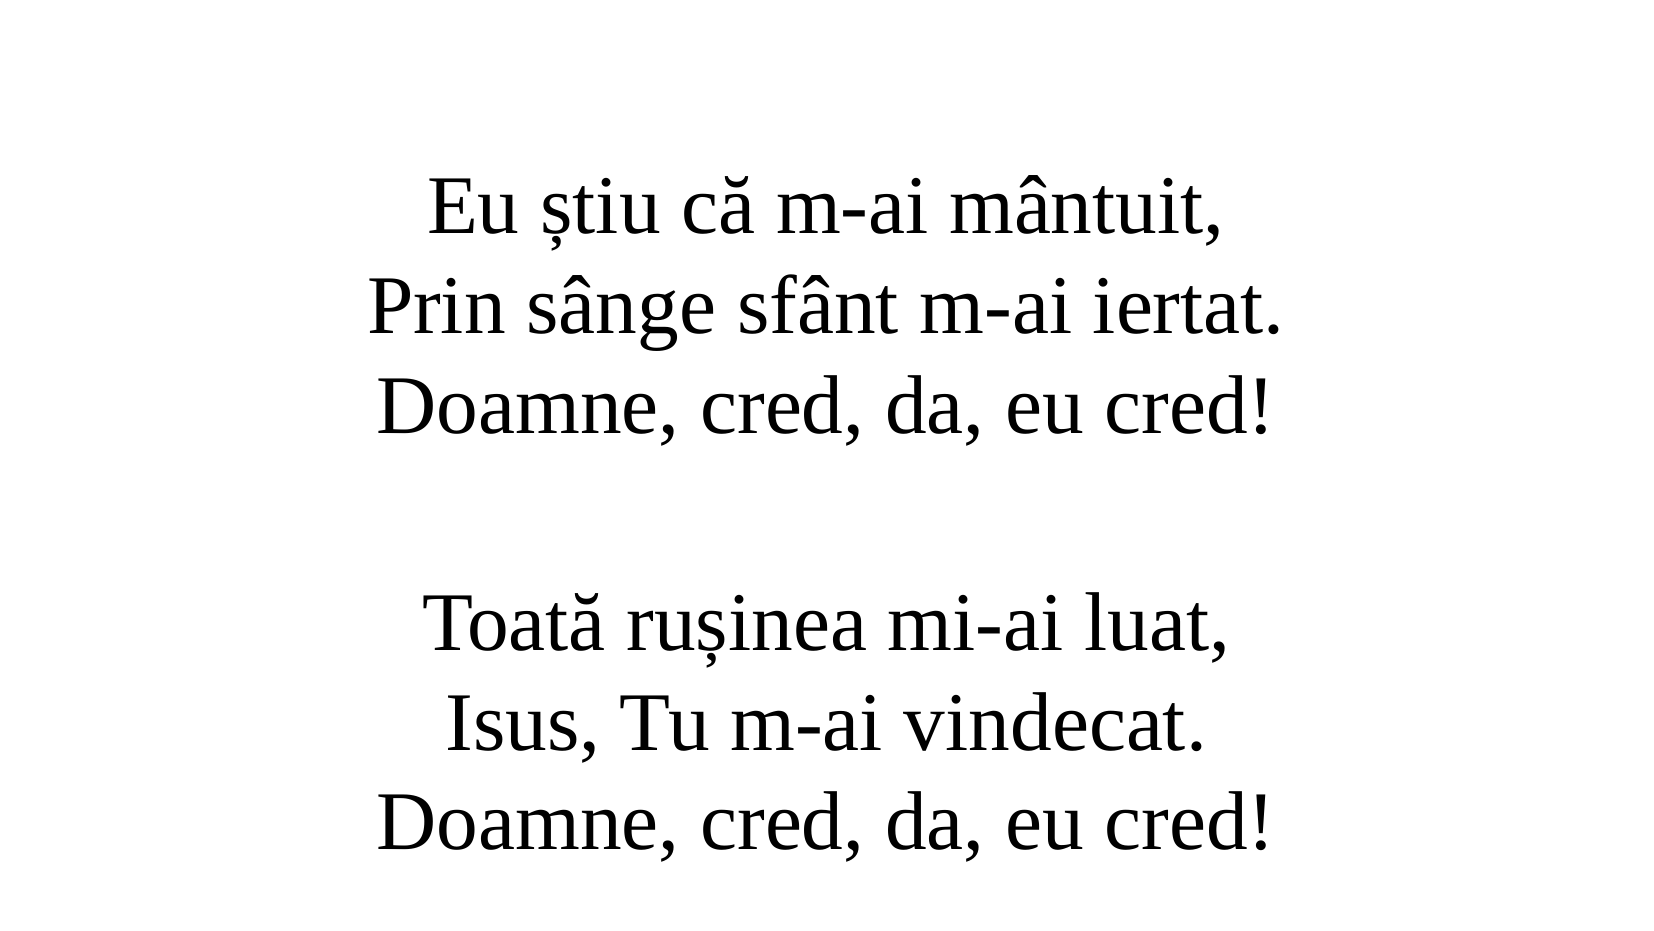

# Eu știu că m-ai mântuit, Prin sânge sfânt m-ai iertat. Doamne, cred, da, eu cred!
Toată rușinea mi-ai luat,
Isus, Tu m-ai vindecat.
Doamne, cred, da, eu cred!